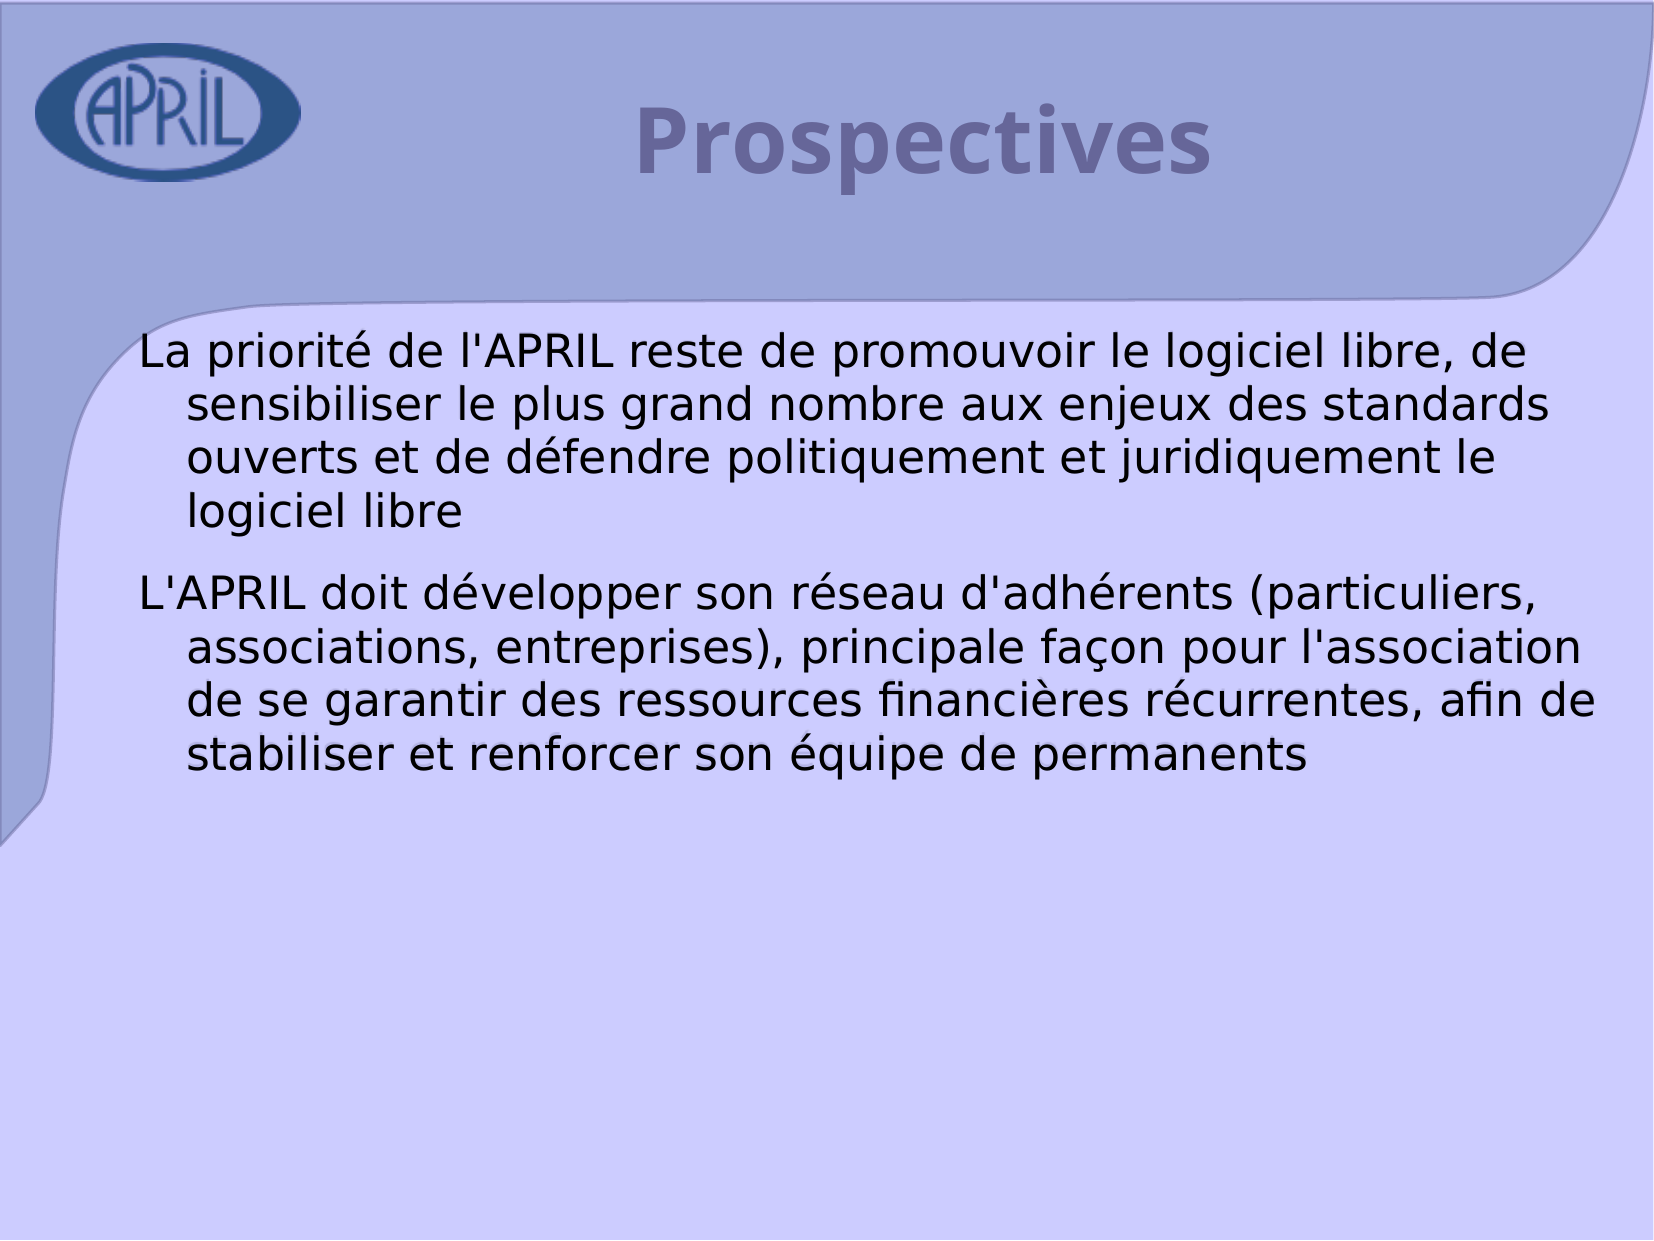

# Prospectives
La priorité de l'APRIL reste de promouvoir le logiciel libre, de sensibiliser le plus grand nombre aux enjeux des standards ouverts et de défendre politiquement et juridiquement le logiciel libre
L'APRIL doit développer son réseau d'adhérents (particuliers, associations, entreprises), principale façon pour l'association de se garantir des ressources financières récurrentes, afin de stabiliser et renforcer son équipe de permanents